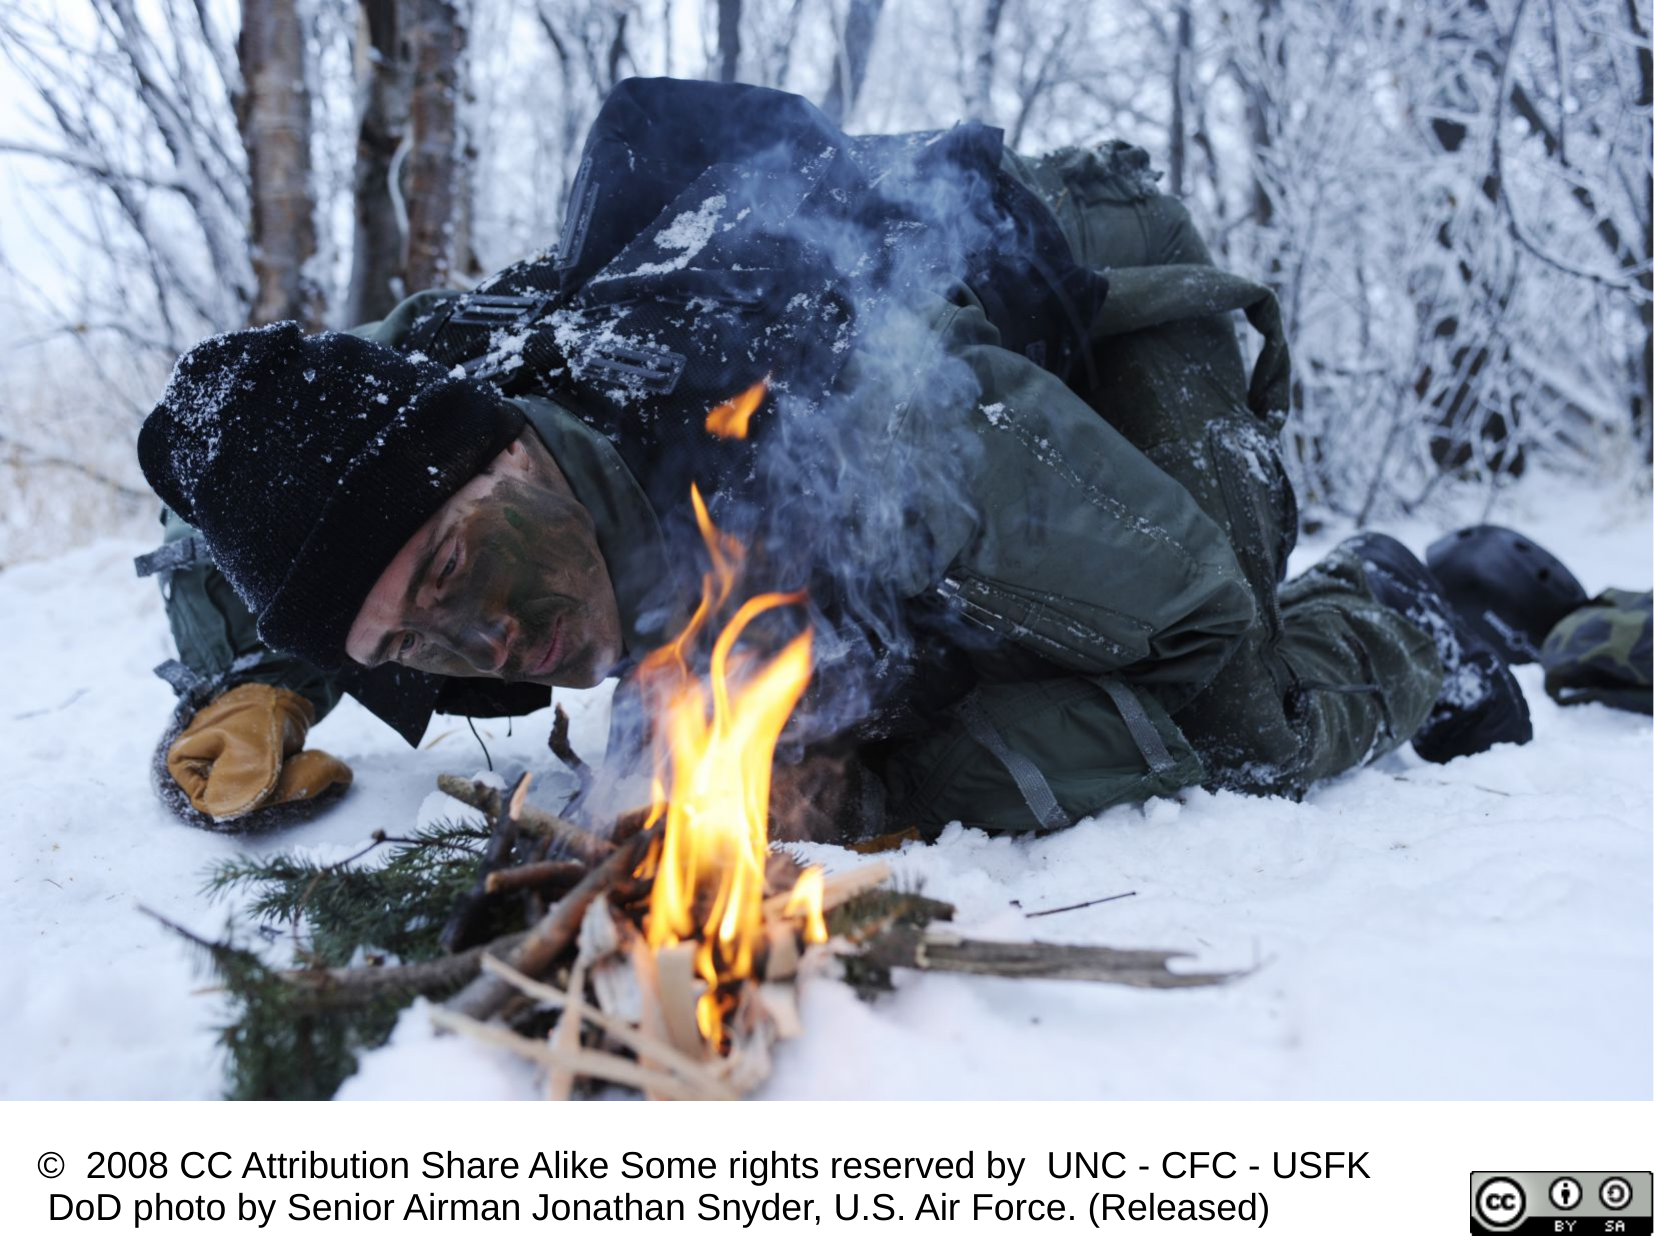

© 2008 CC Attribution Share Alike Some rights reserved by UNC - CFC - USFK
 DoD photo by Senior Airman Jonathan Snyder, U.S. Air Force. (Released)